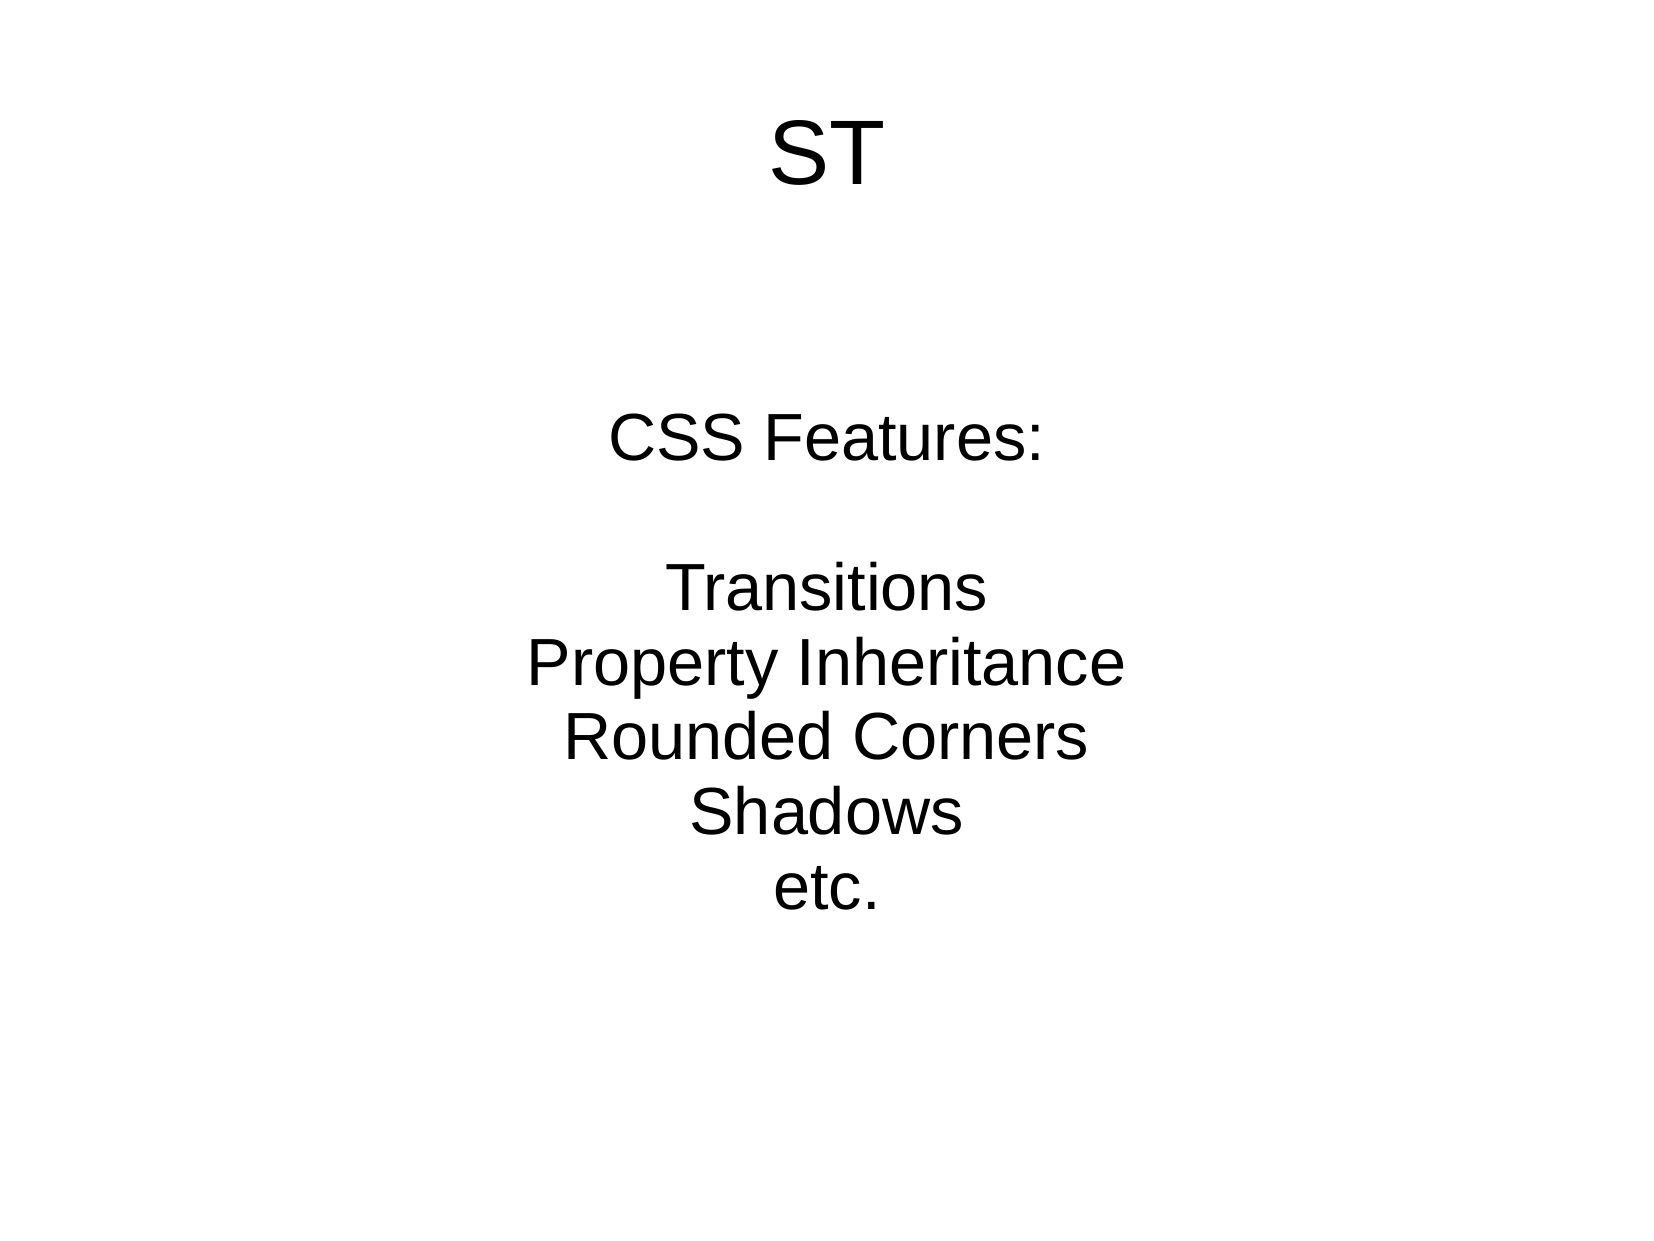

# ST
CSS Features:
Transitions
Property Inheritance
Rounded Corners
Shadows
etc.